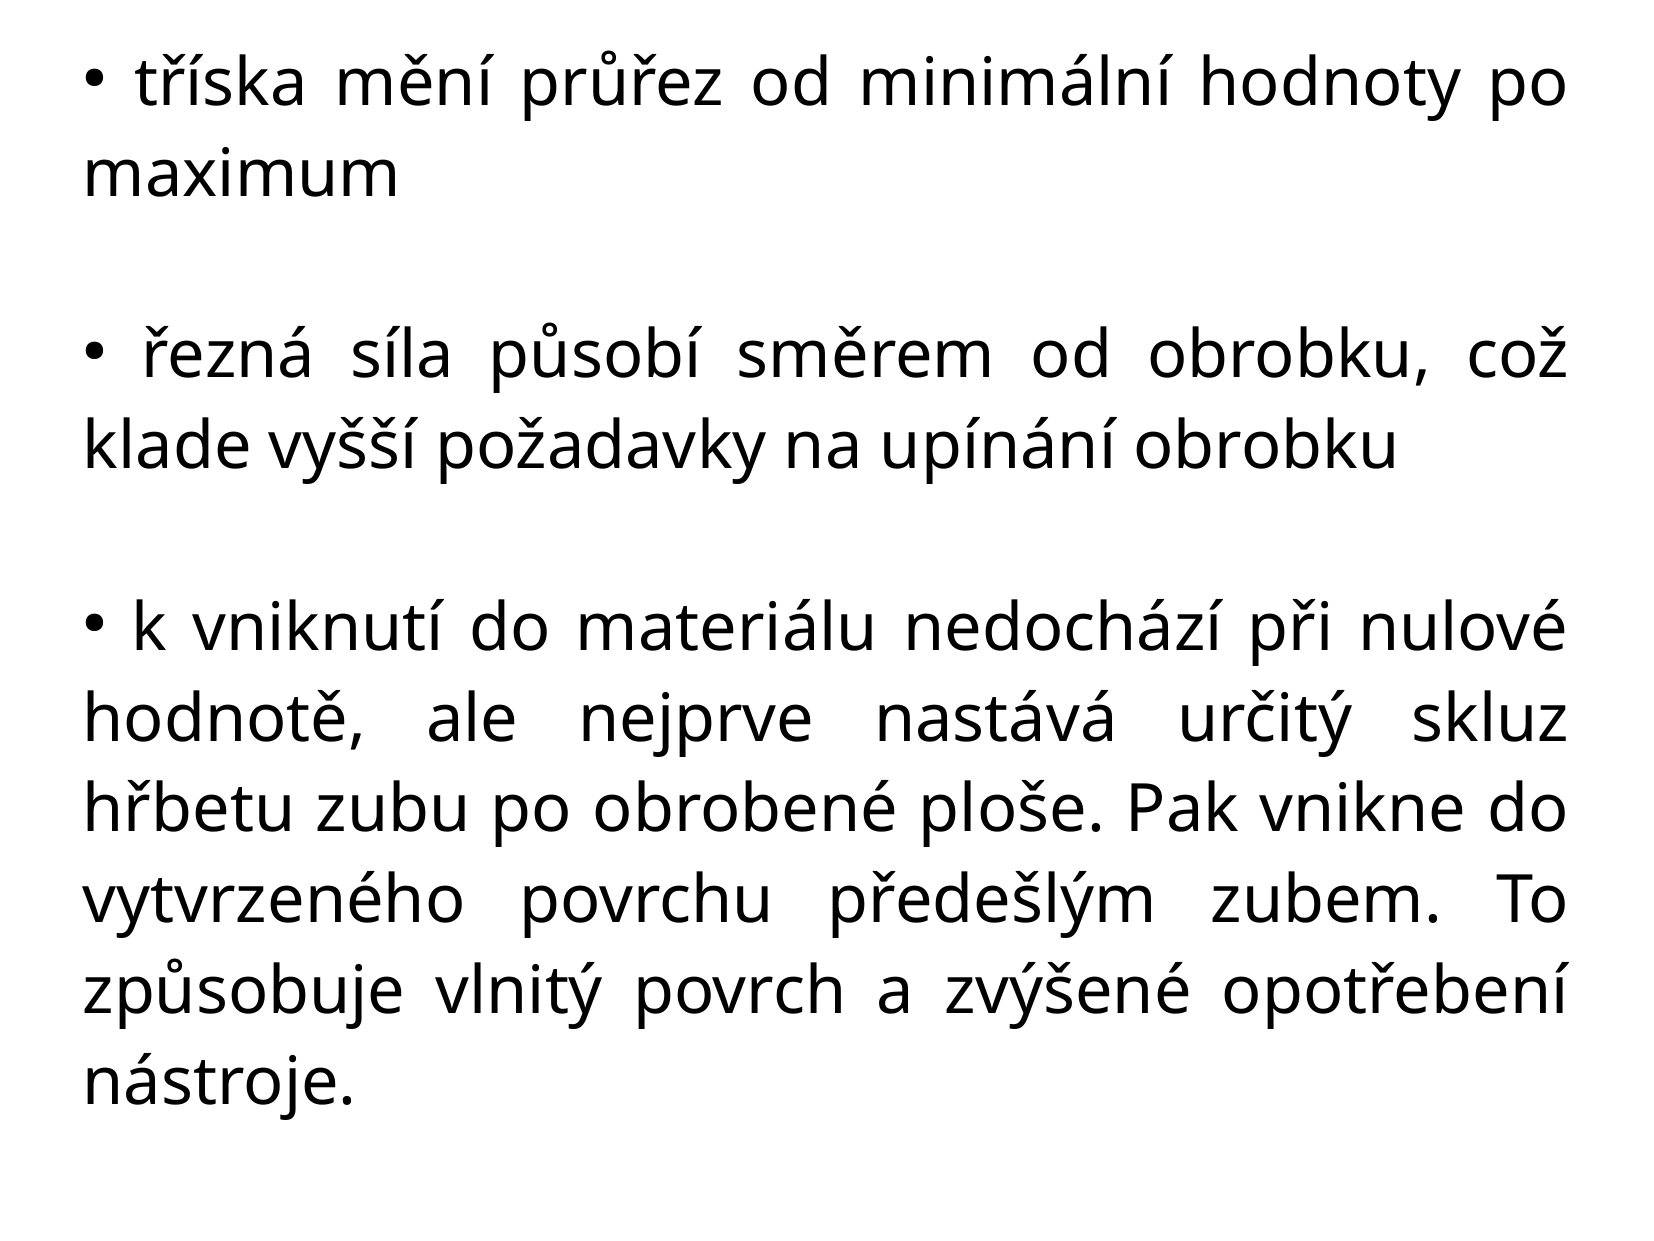

# tříska mění průřez od minimální hodnoty po maximum
 řezná síla působí směrem od obrobku, což klade vyšší požadavky na upínání obrobku
 k vniknutí do materiálu nedochází při nulové hodnotě, ale nejprve nastává určitý skluz hřbetu zubu po obrobené ploše. Pak vnikne do vytvrzeného povrchu předešlým zubem. To způsobuje vlnitý povrch a zvýšené opotřebení nástroje.